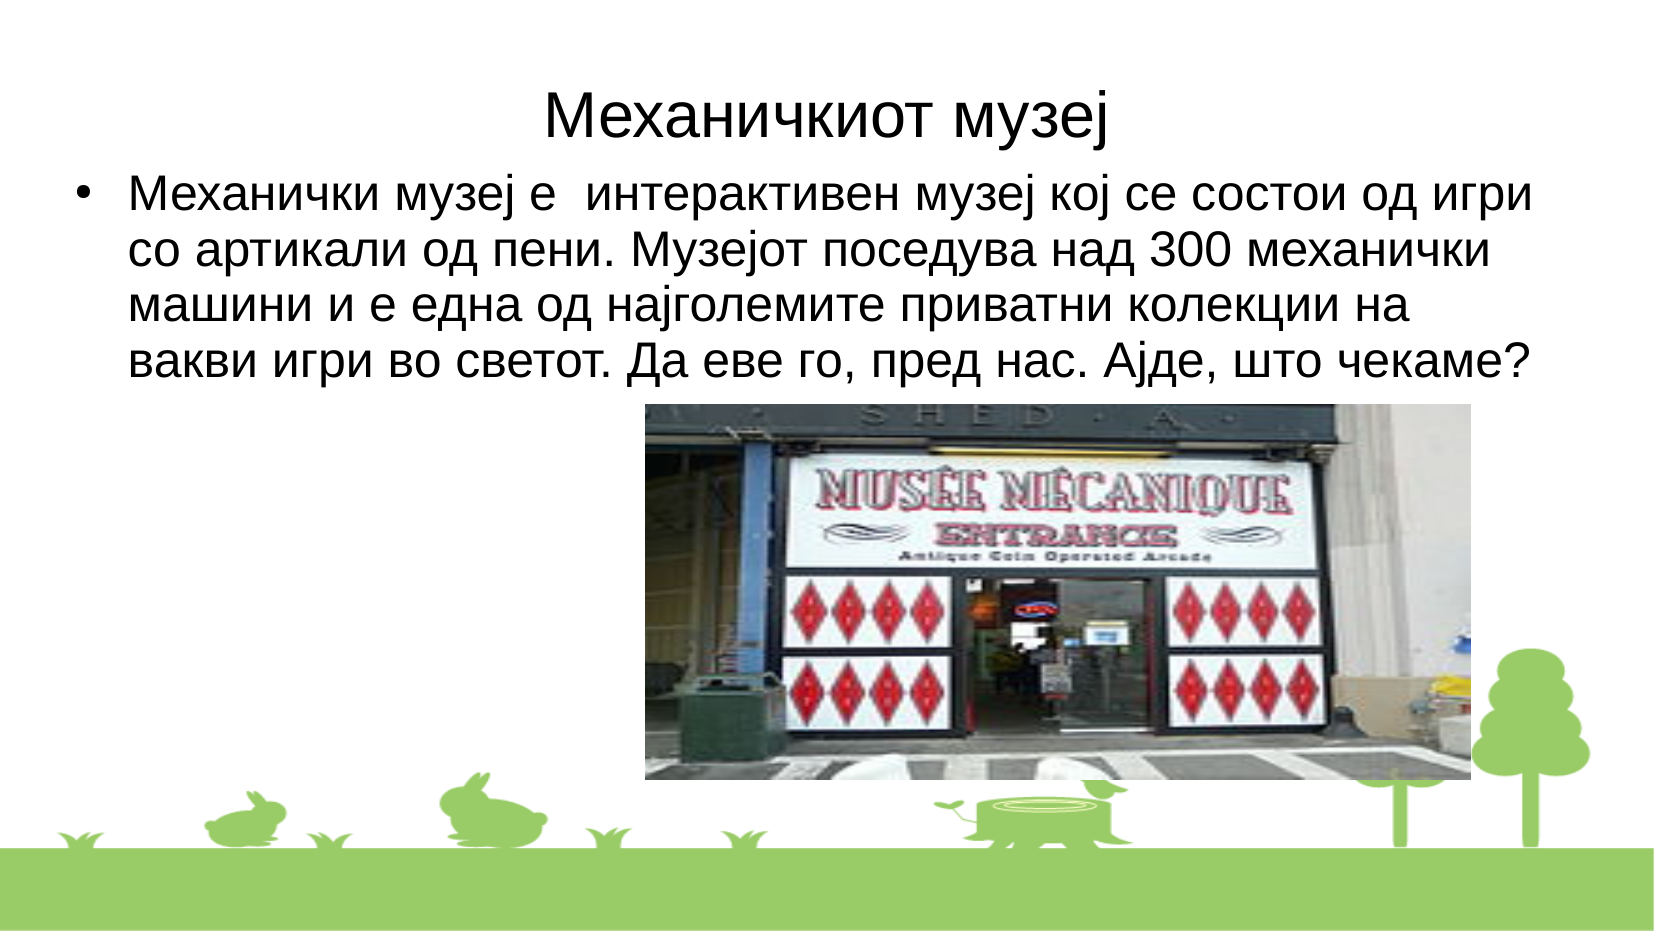

# Механичкиот музеј
Механички музеј е интерактивен музеј кој се состои од игри со артикали од пени. Музејот поседува над 300 механички машини и е една од најголемите приватни колекции на вакви игри во светот. Да еве го, пред нас. Ајде, што чекаме?